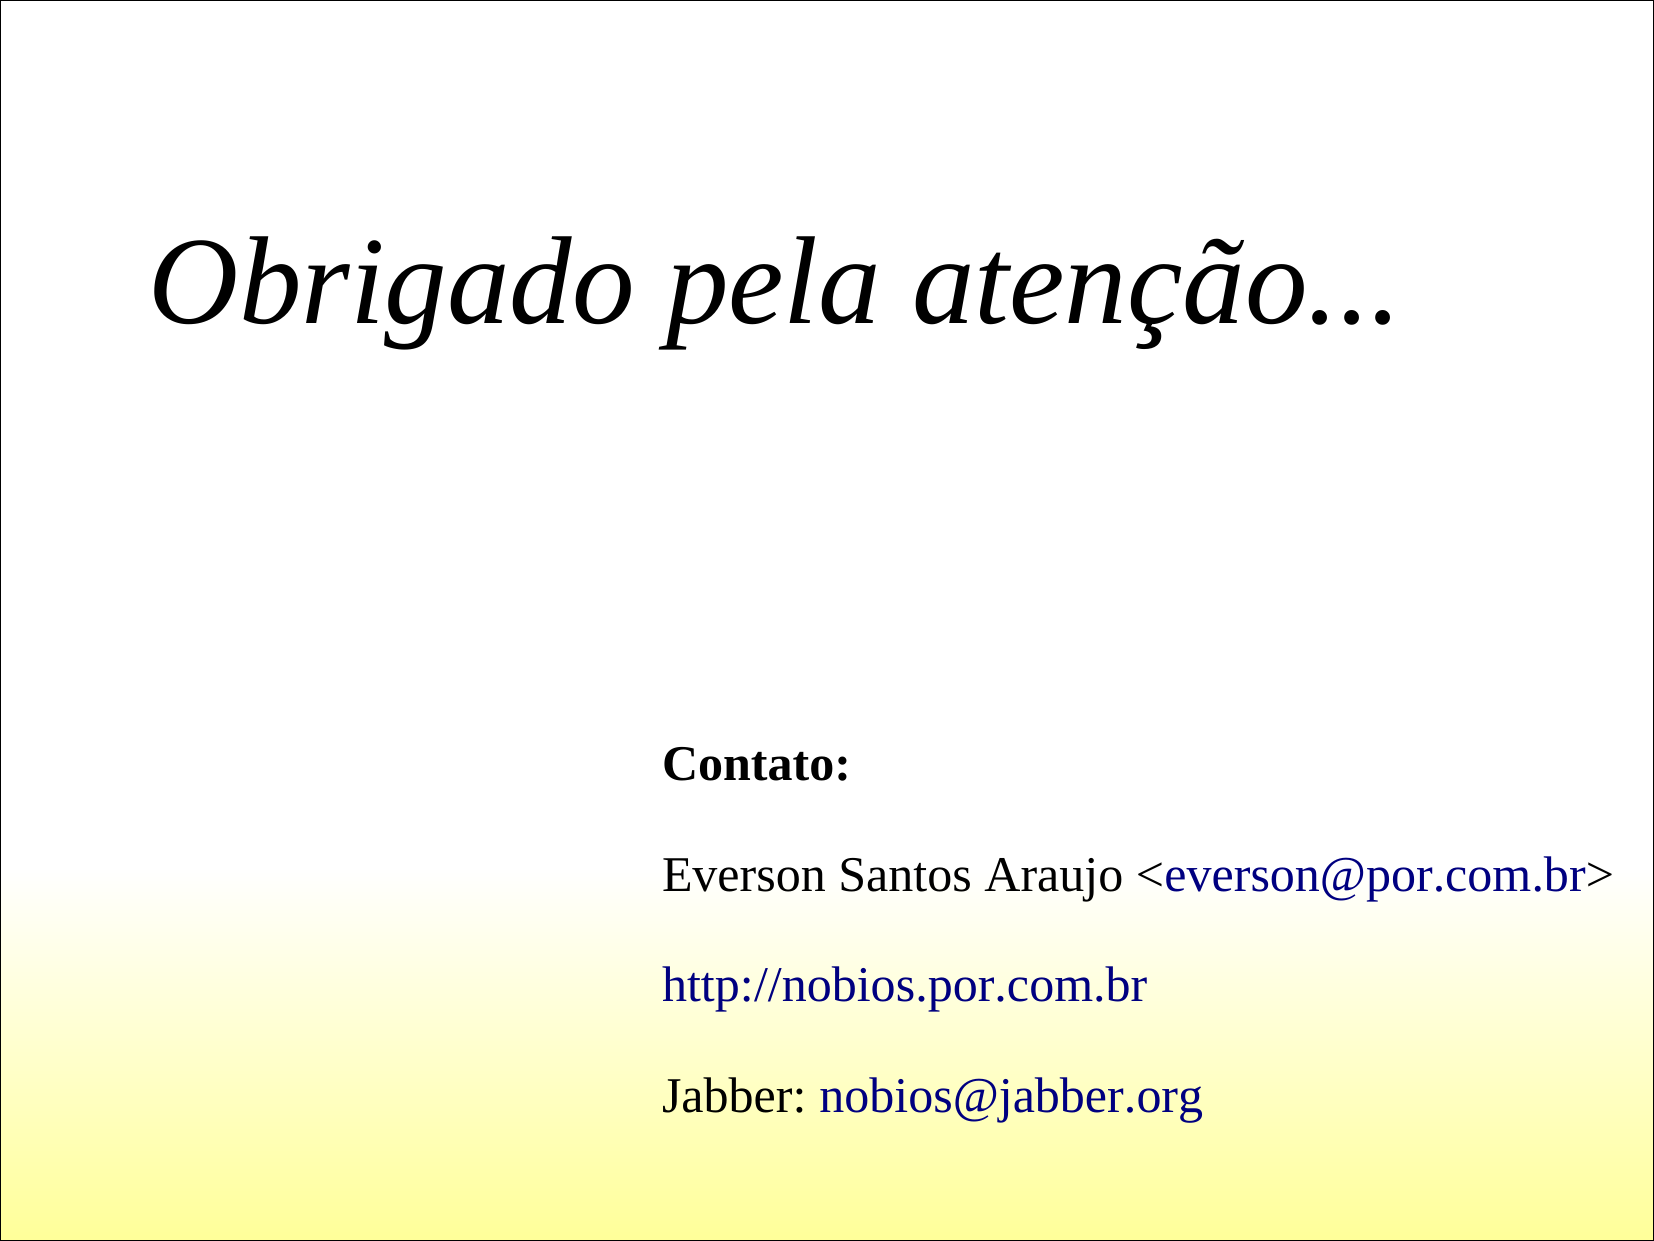

Obrigado pela atenção...
Contato:
Everson Santos Araujo <everson@por.com.br>
http://nobios.por.com.br
Jabber: nobios@jabber.org